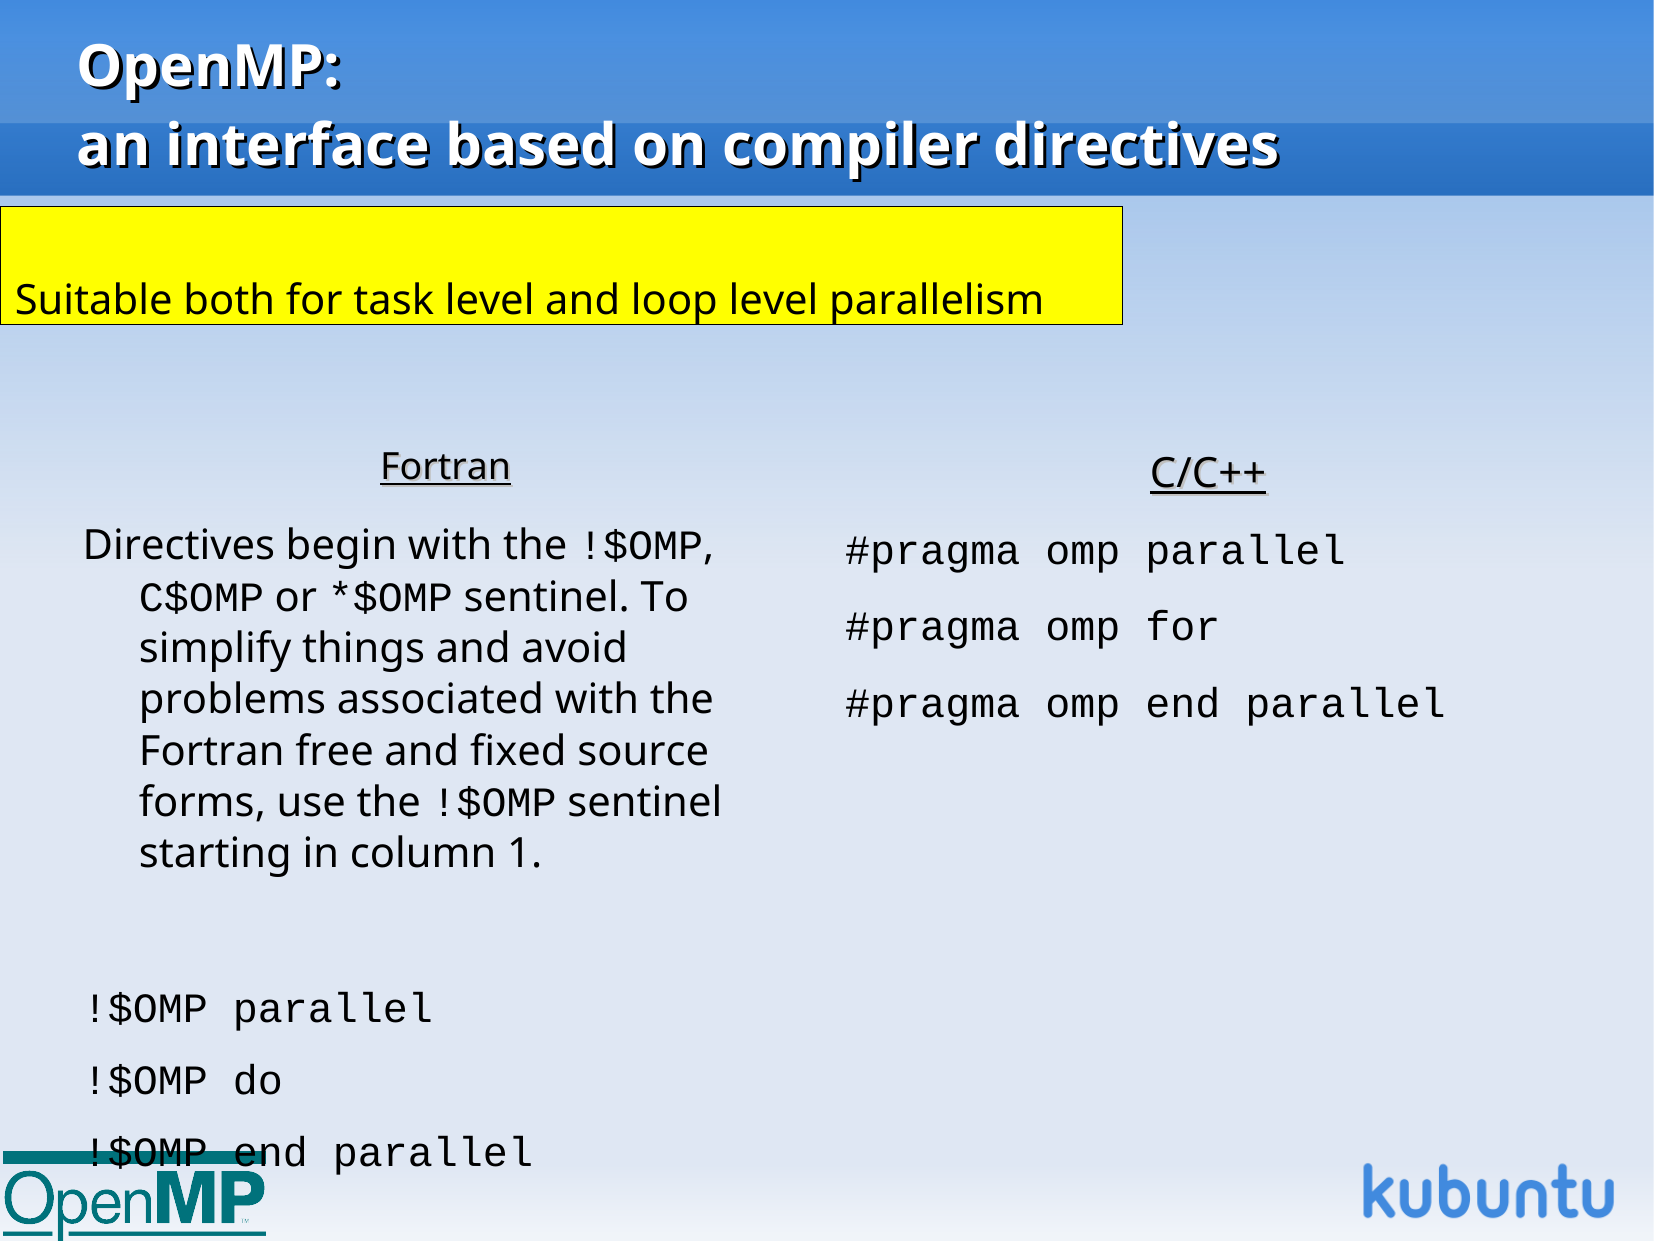

# OpenMP: an interface based on compiler directives
Suitable both for task level and loop level parallelism
Fortran
Directives begin with the !$OMP, C$OMP or *$OMP sentinel. To simplify things and avoid problems associated with the Fortran free and fixed source forms, use the !$OMP sentinel starting in column 1.
!$OMP parallel
!$OMP do
!$OMP end parallel
C/C++
#pragma omp parallel
#pragma omp for
#pragma omp end parallel